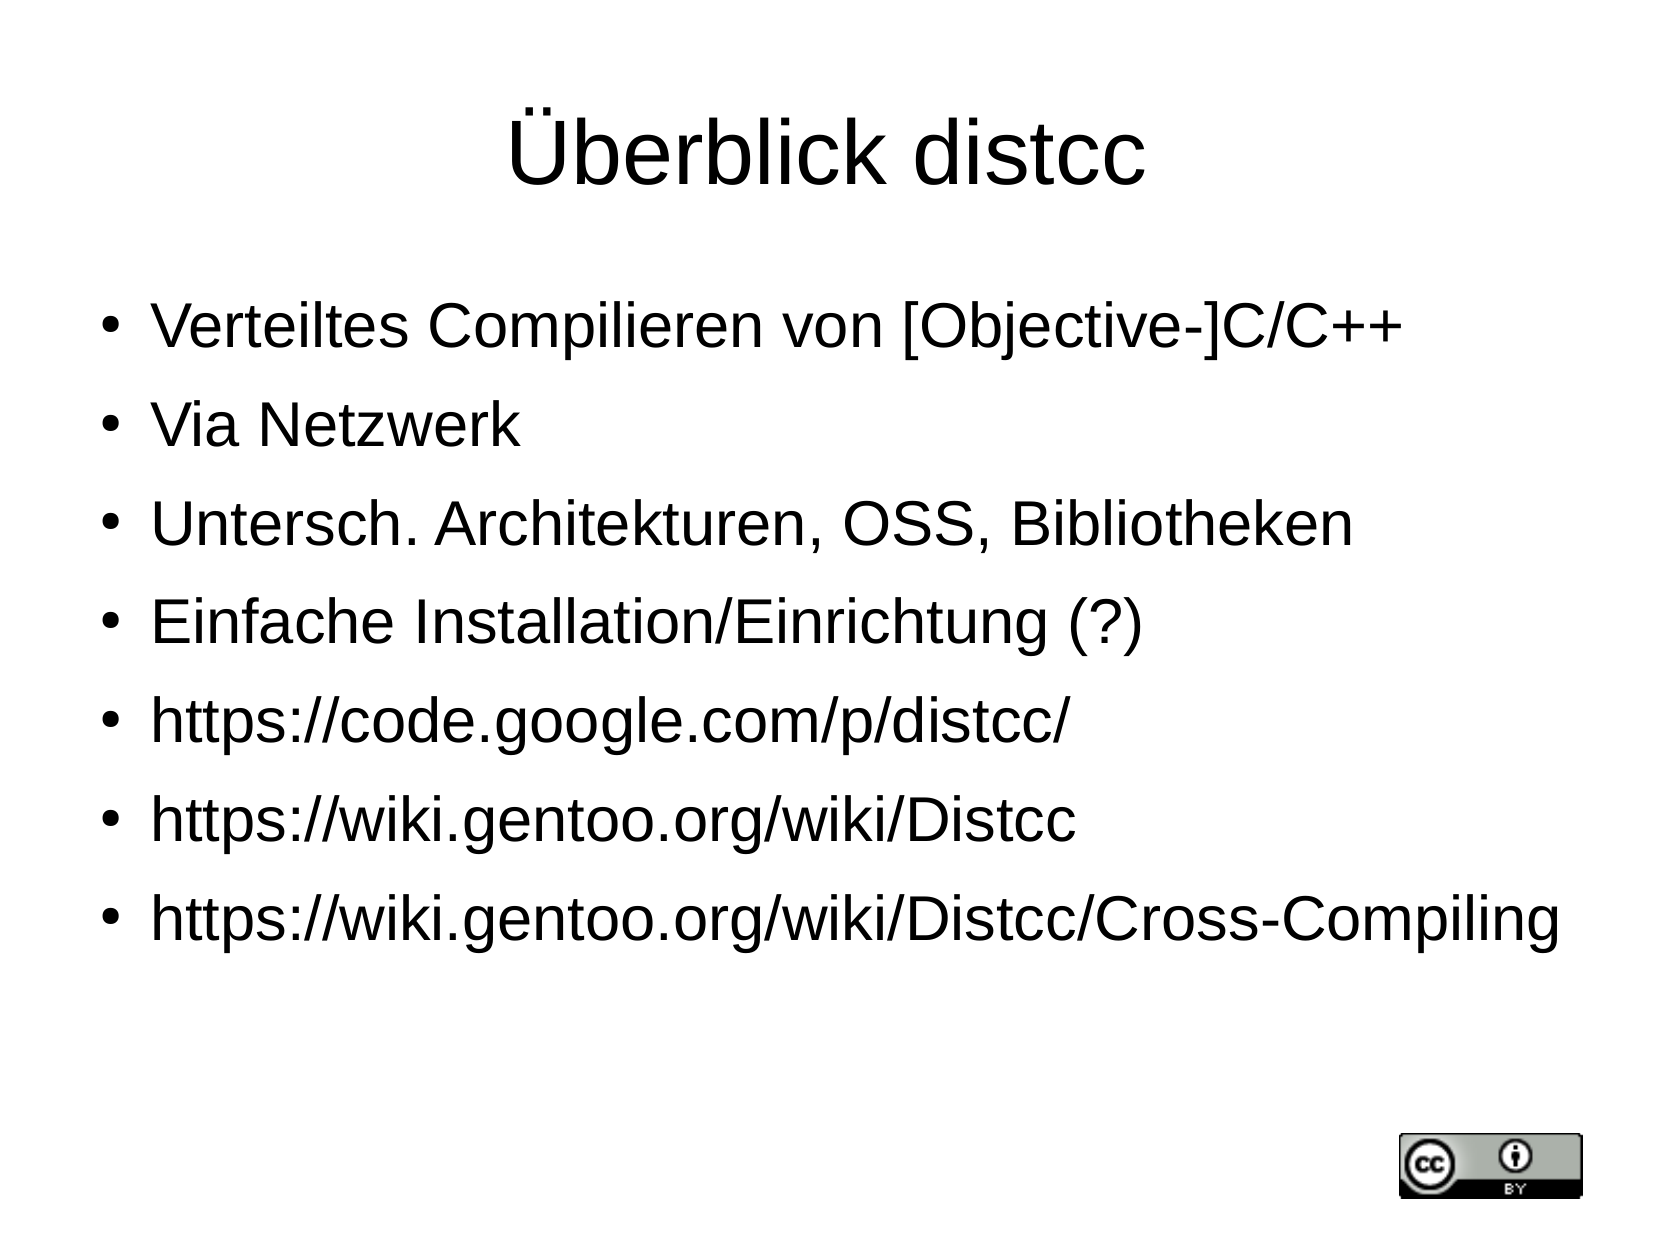

# Überblick distcc
Verteiltes Compilieren von [Objective-]C/C++
Via Netzwerk
Untersch. Architekturen, OSS, Bibliotheken
Einfache Installation/Einrichtung (?)
https://code.google.com/p/distcc/
https://wiki.gentoo.org/wiki/Distcc
https://wiki.gentoo.org/wiki/Distcc/Cross-Compiling